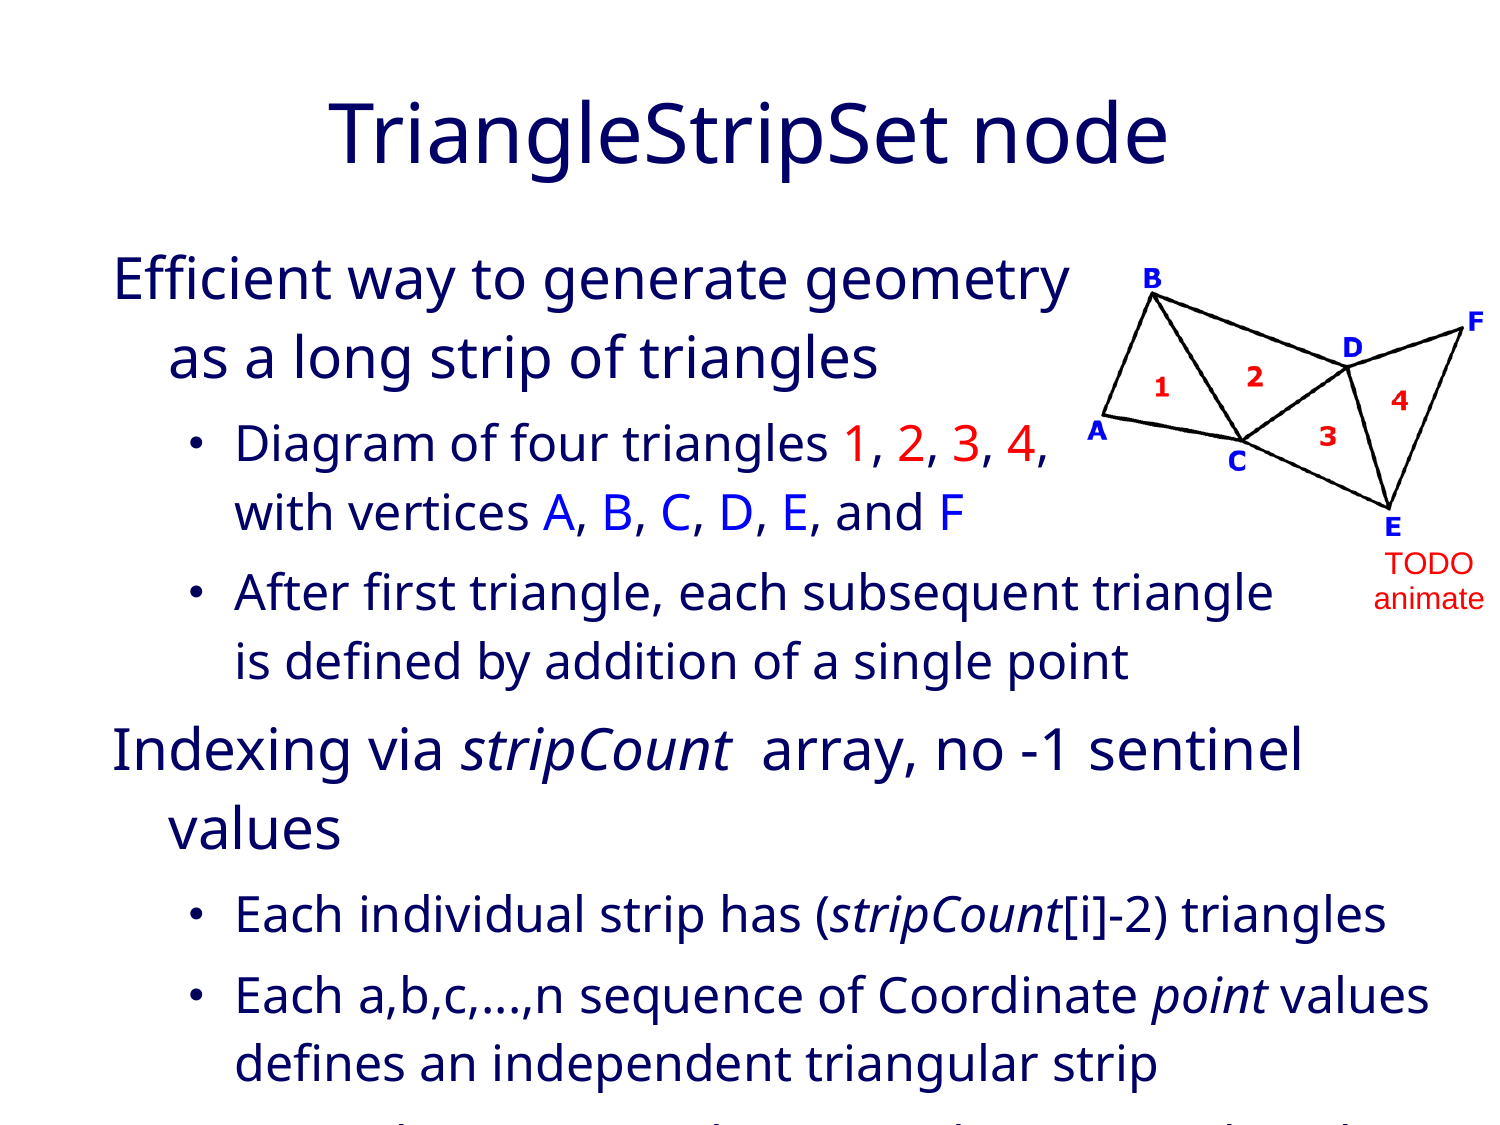

# TriangleStripSet node
Efficient way to generate geometry as a long strip of triangles
Diagram of four triangles 1, 2, 3, 4, with vertices A, B, C, D, E, and F
After first triangle, each subsequent triangle is defined by addition of a single point
Indexing via stripCount array, no -1 sentinel values
Each individual strip has (stripCount[i]-2) triangles
Each a,b,c,...,n sequence of Coordinate point values defines an independent triangular strip
Coincident vertex values must be repeated, and so efficiency may be reduced for large Coordinate nodes
TODO
animate